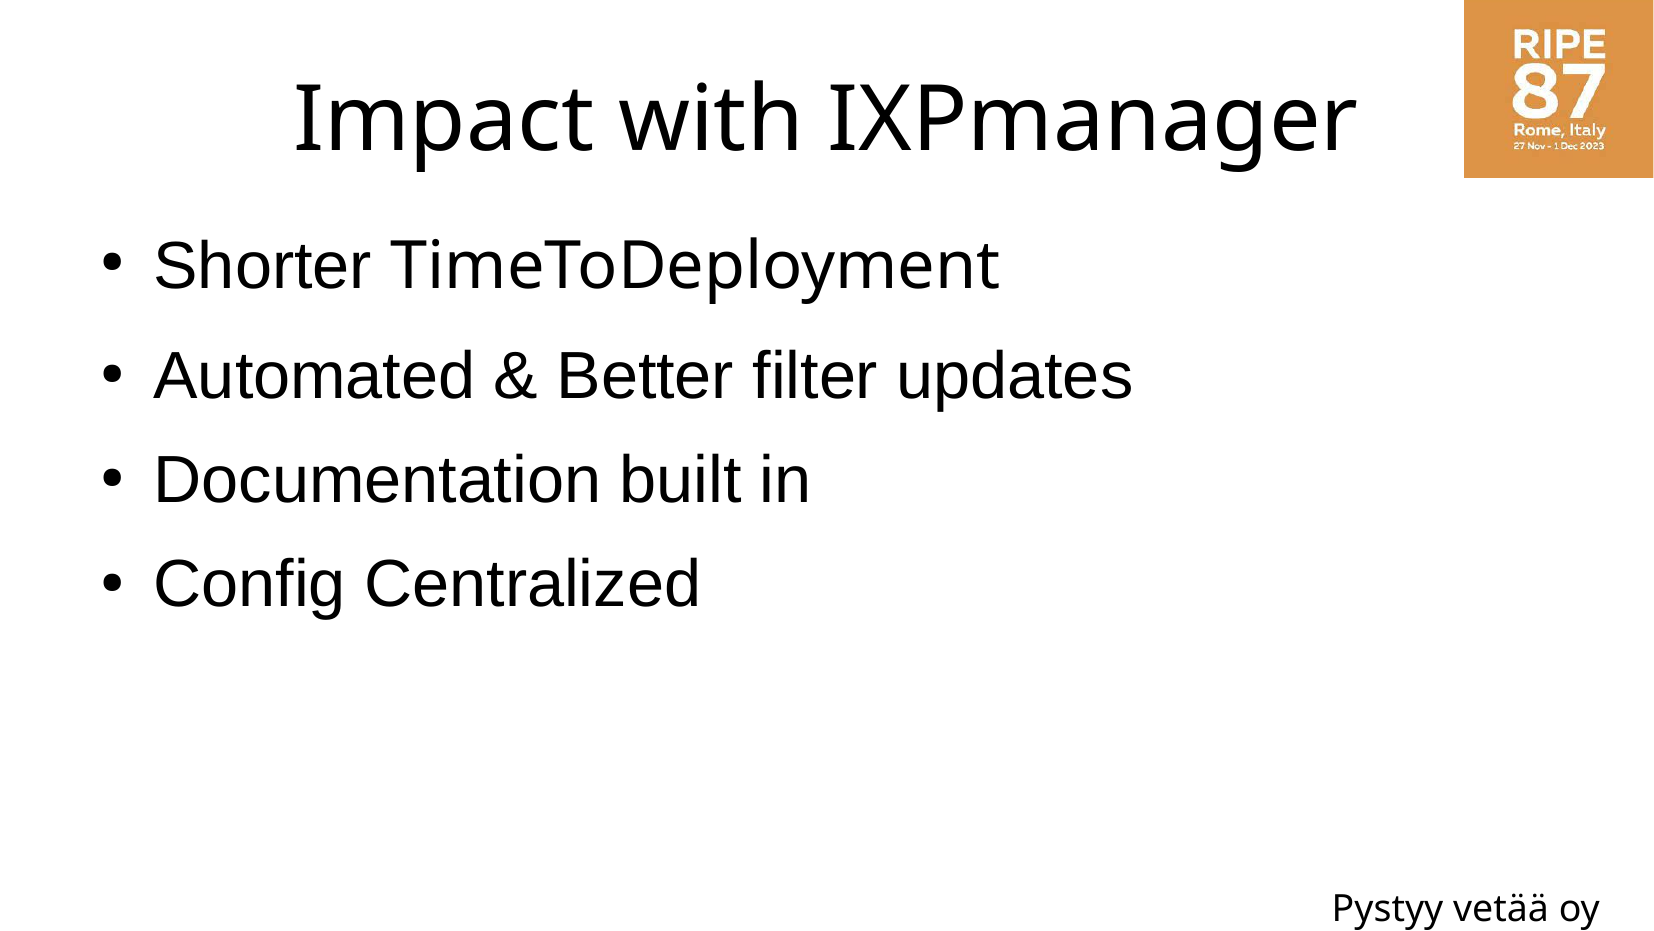

# Impact with IXPmanager
Shorter TimeToDeployment
Automated & Better filter updates
Documentation built in
Config Centralized
Pystyy vetää oy